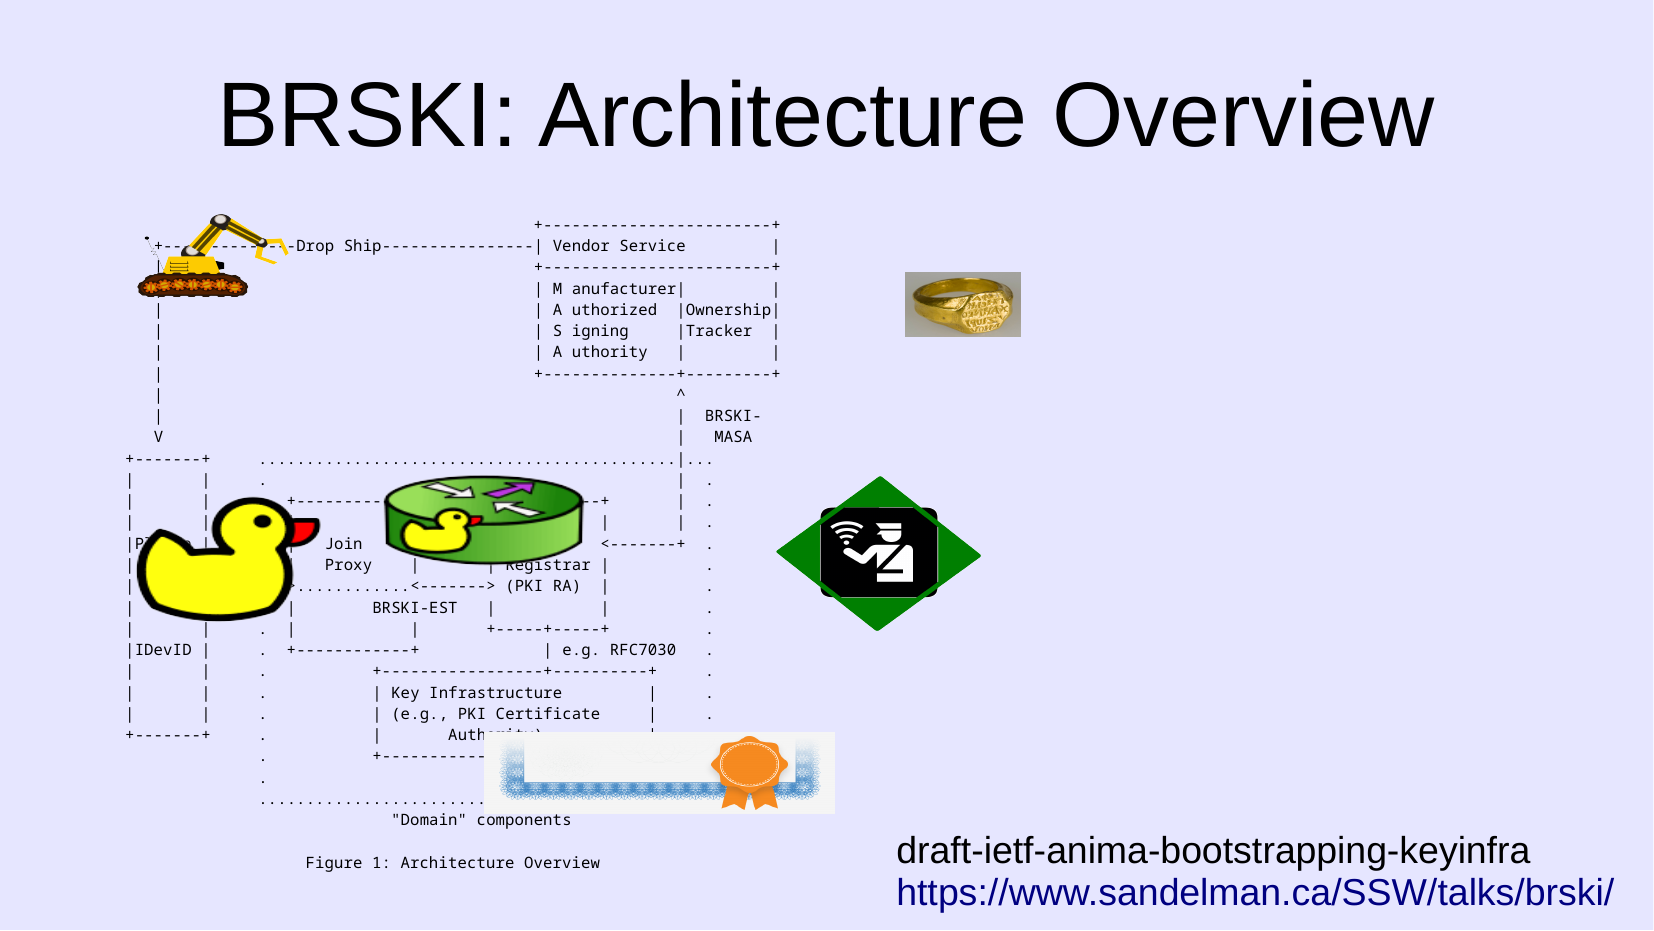

# BRSKI: Architecture Overview
 +------------------------+
 +--------------Drop Ship----------------| Vendor Service |
 | +------------------------+
 | | M anufacturer| |
 | | A uthorized |Ownership|
 | | S igning |Tracker |
 | | A uthority | |
 | +--------------+---------+
 | ^
 | | BRSKI-
 V | MASA
 +-------+ ............................................|...
 | | . | .
 | | . +------------+ +-----------+ | .
 | | . | | | | | .
 |Pledge | . | Join | | Domain <-------+ .
 | | . | Proxy | | Registrar | .
 | <-------->............<-------> (PKI RA) | .
 | | | BRSKI-EST | | .
 | | . | | +-----+-----+ .
 |IDevID | . +------------+ | e.g. RFC7030 .
 | | . +-----------------+----------+ .
 | | . | Key Infrastructure | .
 | | . | (e.g., PKI Certificate | .
 +-------+ . | Authority) | .
 . +----------------------------+ .
 . .
 ................................................
 "Domain" components
 Figure 1: Architecture Overview
draft-ietf-anima-bootstrapping-keyinfra
https://www.sandelman.ca/SSW/talks/brski/